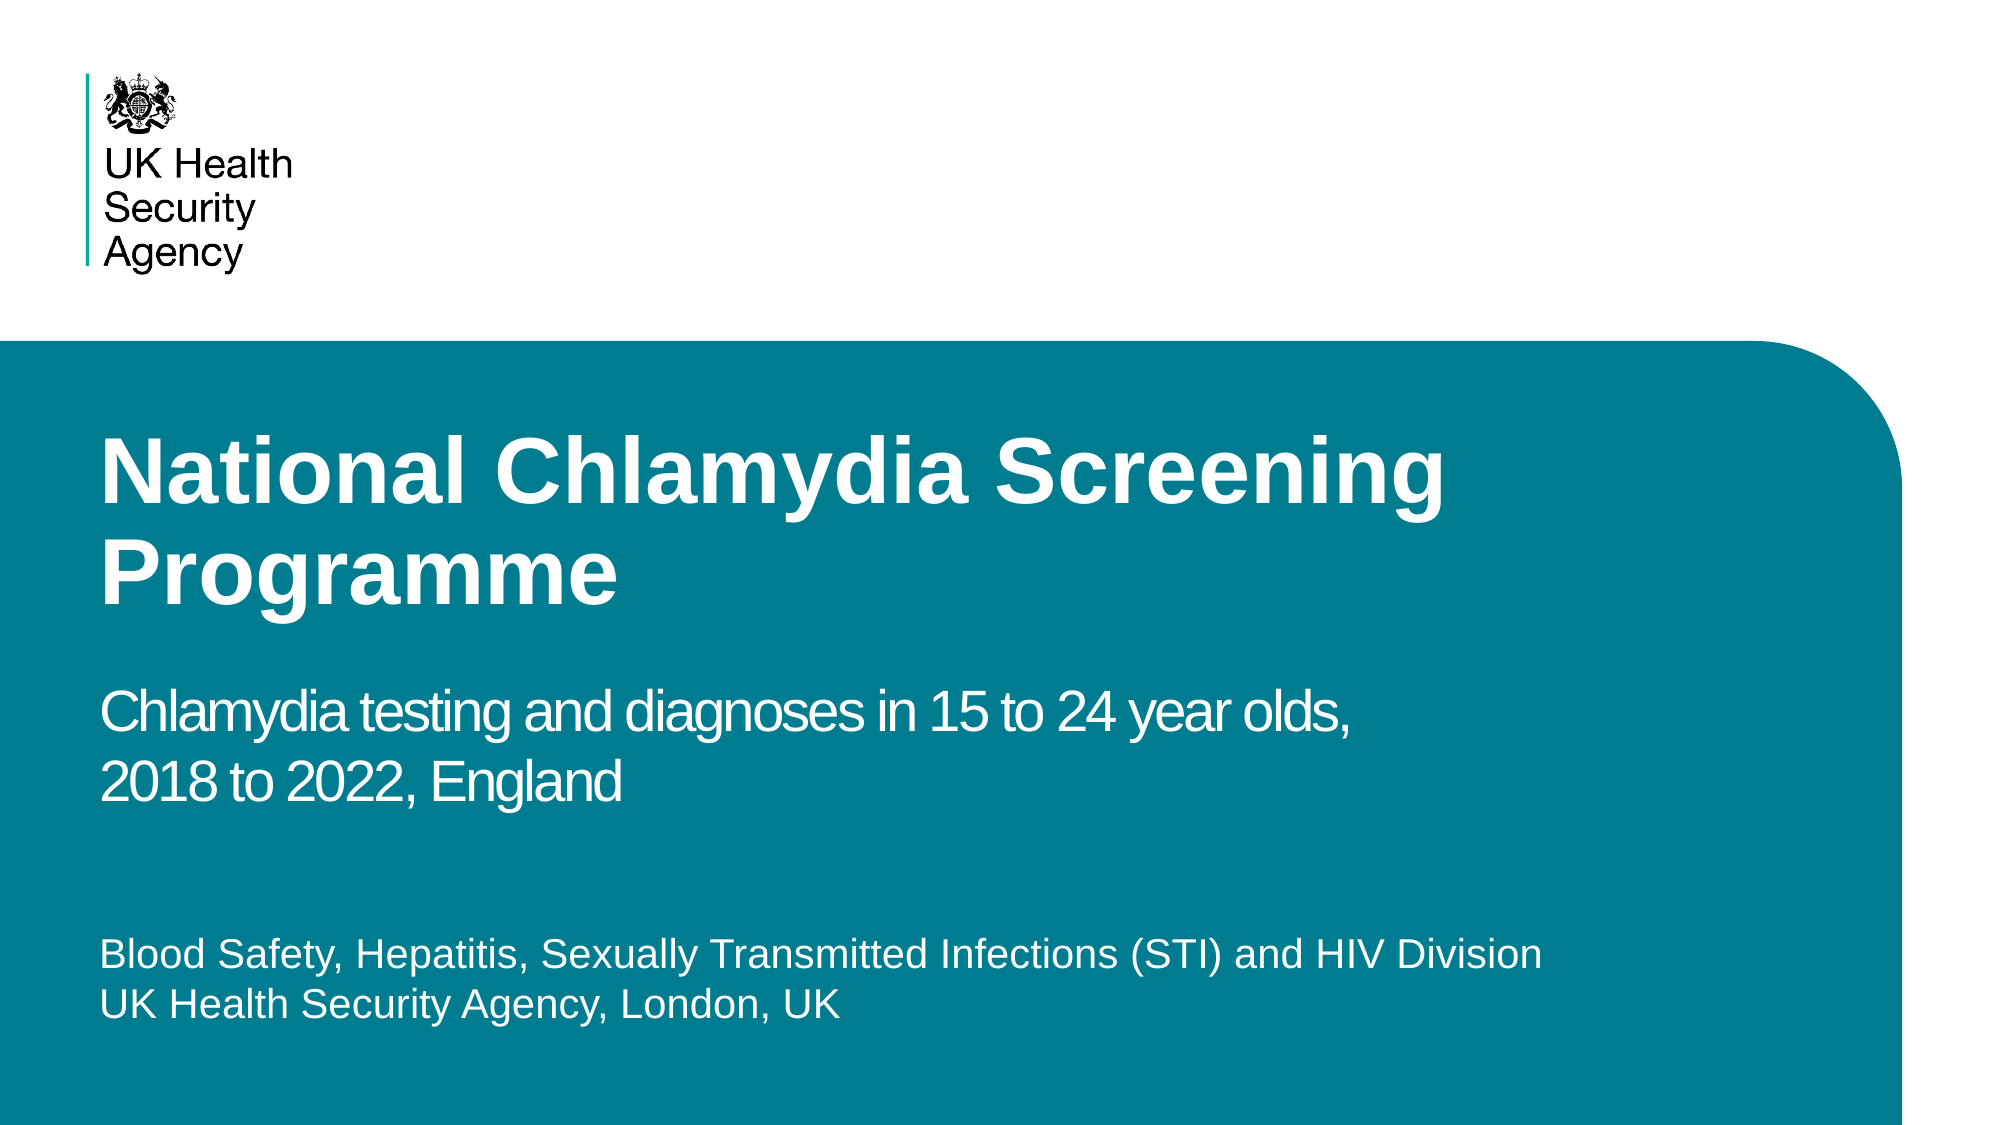

# National Chlamydia Screening Programme
Chlamydia testing and diagnoses in 15 to 24 year olds,
2018 to 2022, England
Blood Safety, Hepatitis, Sexually Transmitted Infections (STI) and HIV Division
UK Health Security Agency, London, UK